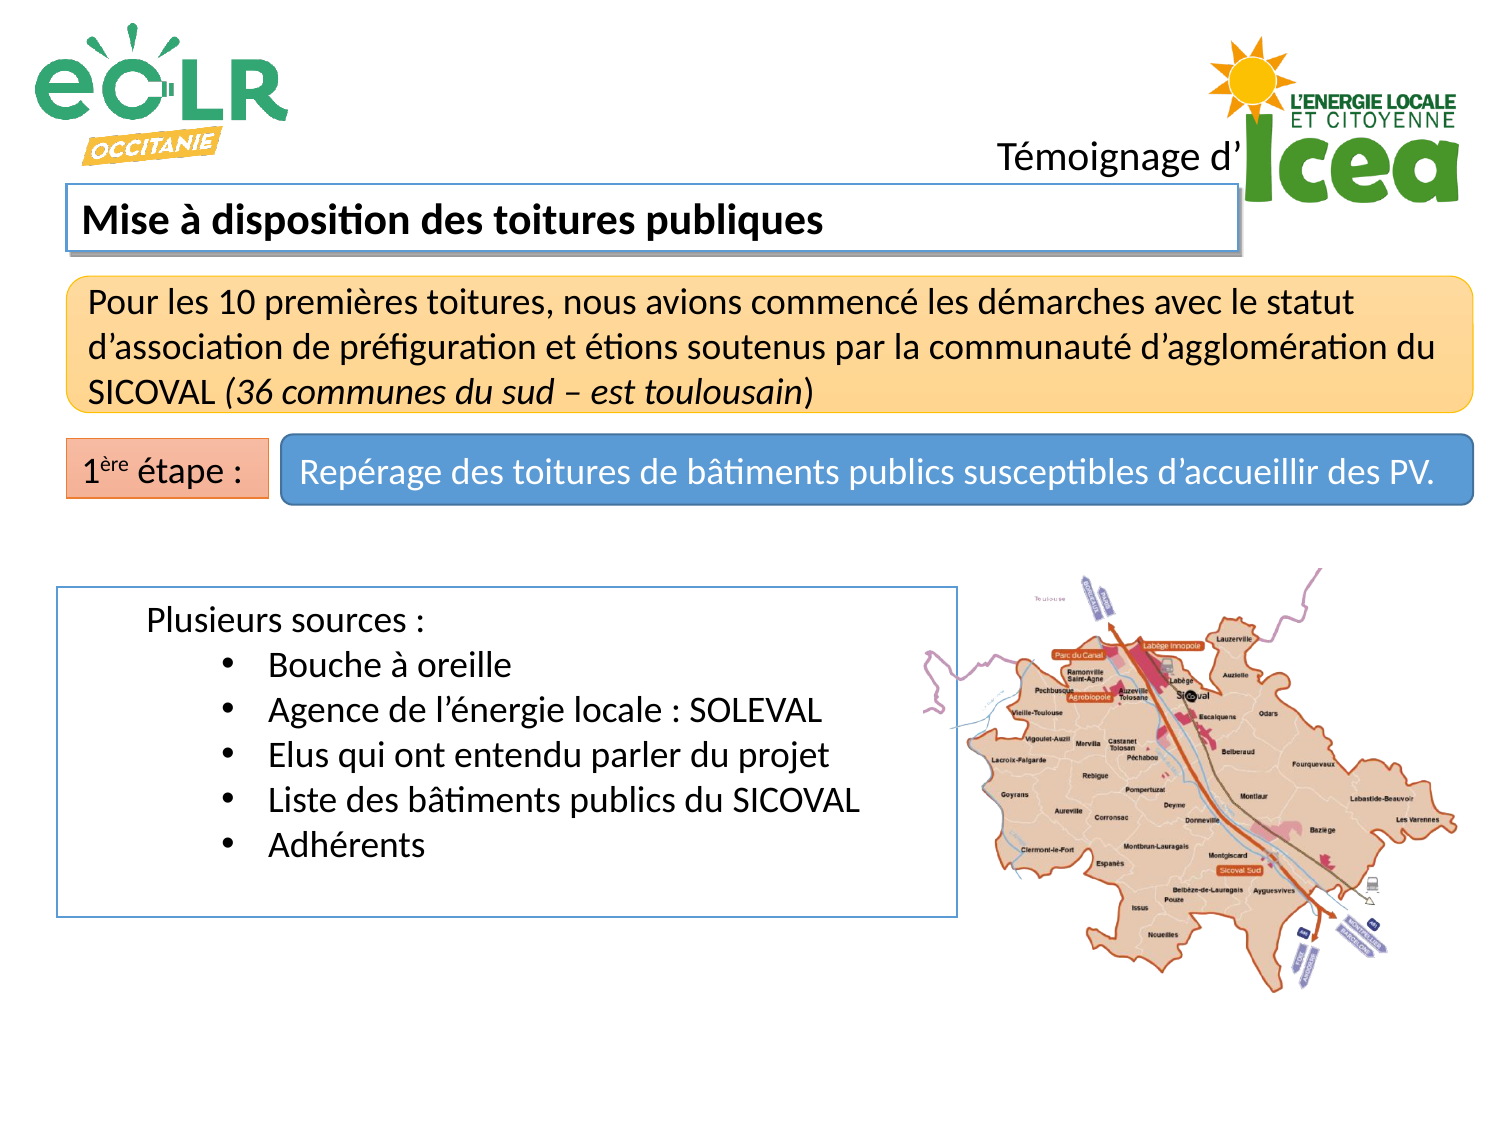

#
Mise à disposition des toitures publiques
Pour les 10 premières toitures, nous avions commencé les démarches avec le statut d’association de préfiguration et étions soutenus par la communauté d’agglomération du SICOVAL (36 communes du sud – est toulousain)
Repérage des toitures de bâtiments publics susceptibles d’accueillir des PV.
1ère étape :
Plusieurs sources :
Bouche à oreille
Agence de l’énergie locale : SOLEVAL
Elus qui ont entendu parler du projet
Liste des bâtiments publics du SICOVAL
Adhérents